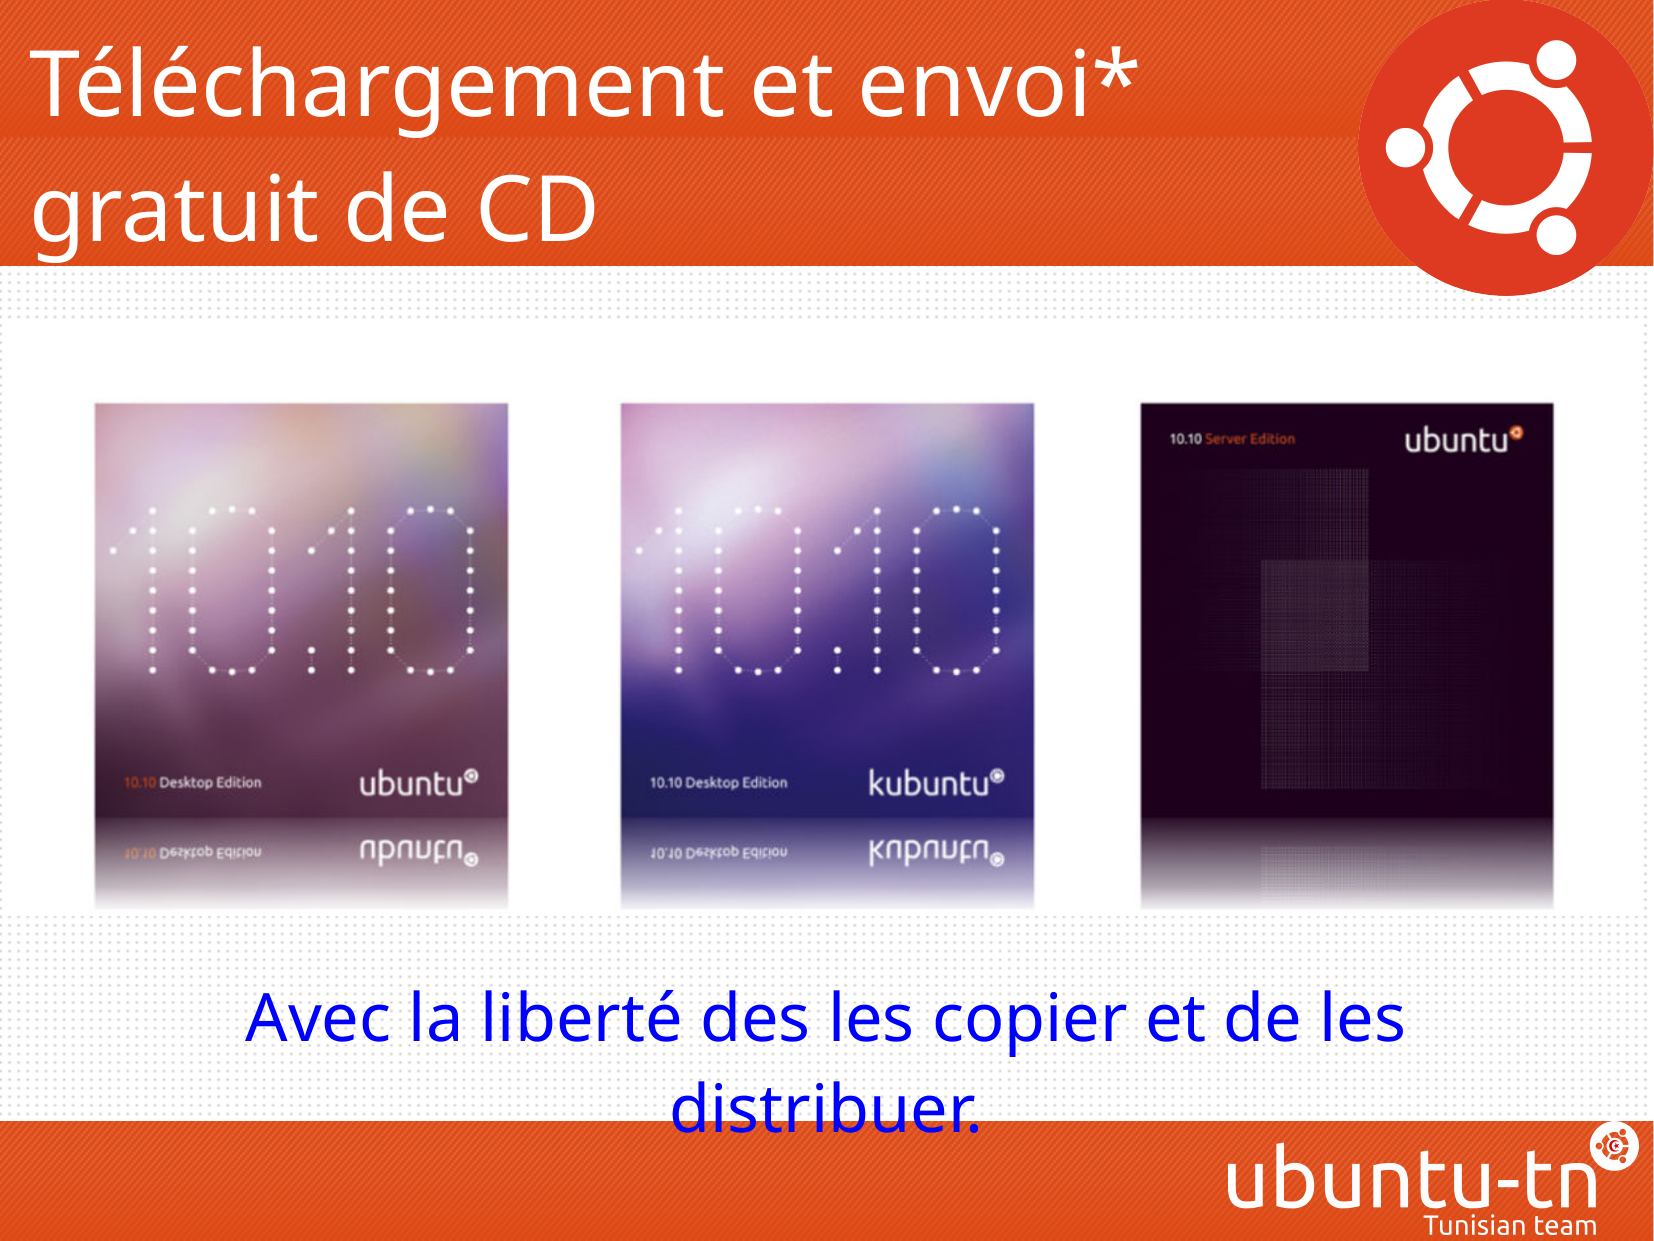

# Téléchargement et envoi* gratuit de CD
Avec la liberté des les copier et de les distribuer.